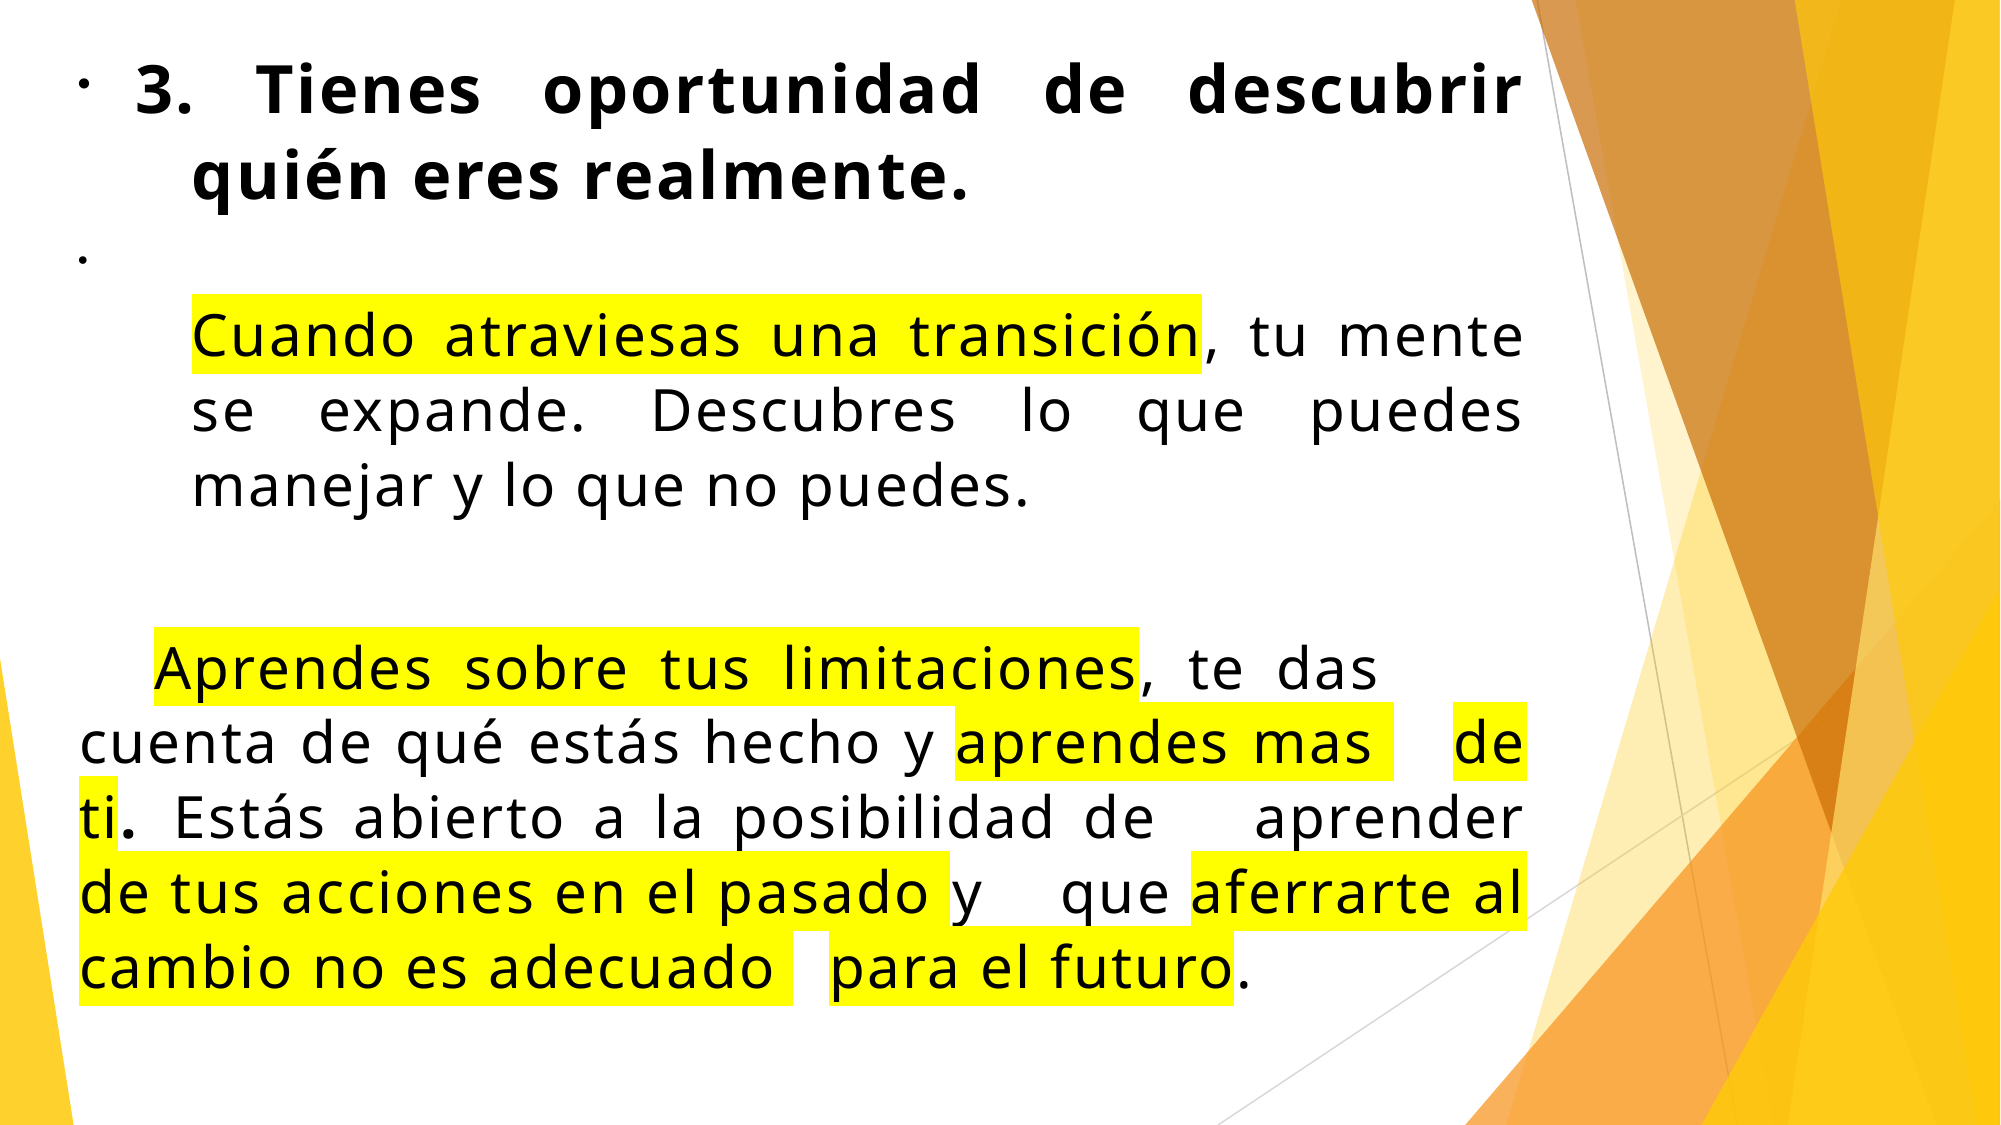

3. Tienes oportunidad de descubrir quién eres realmente.
Cuando atraviesas una transición, tu mente se expande. Descubres lo que puedes manejar y lo que no puedes.
	Aprendes sobre tus limitaciones, te das 	cuenta de qué estás hecho y aprendes mas 	de ti.  Estás abierto a la posibilidad de 	aprender de tus acciones en el pasado y 	que aferrarte al cambio no es adecuado 	para el futuro.